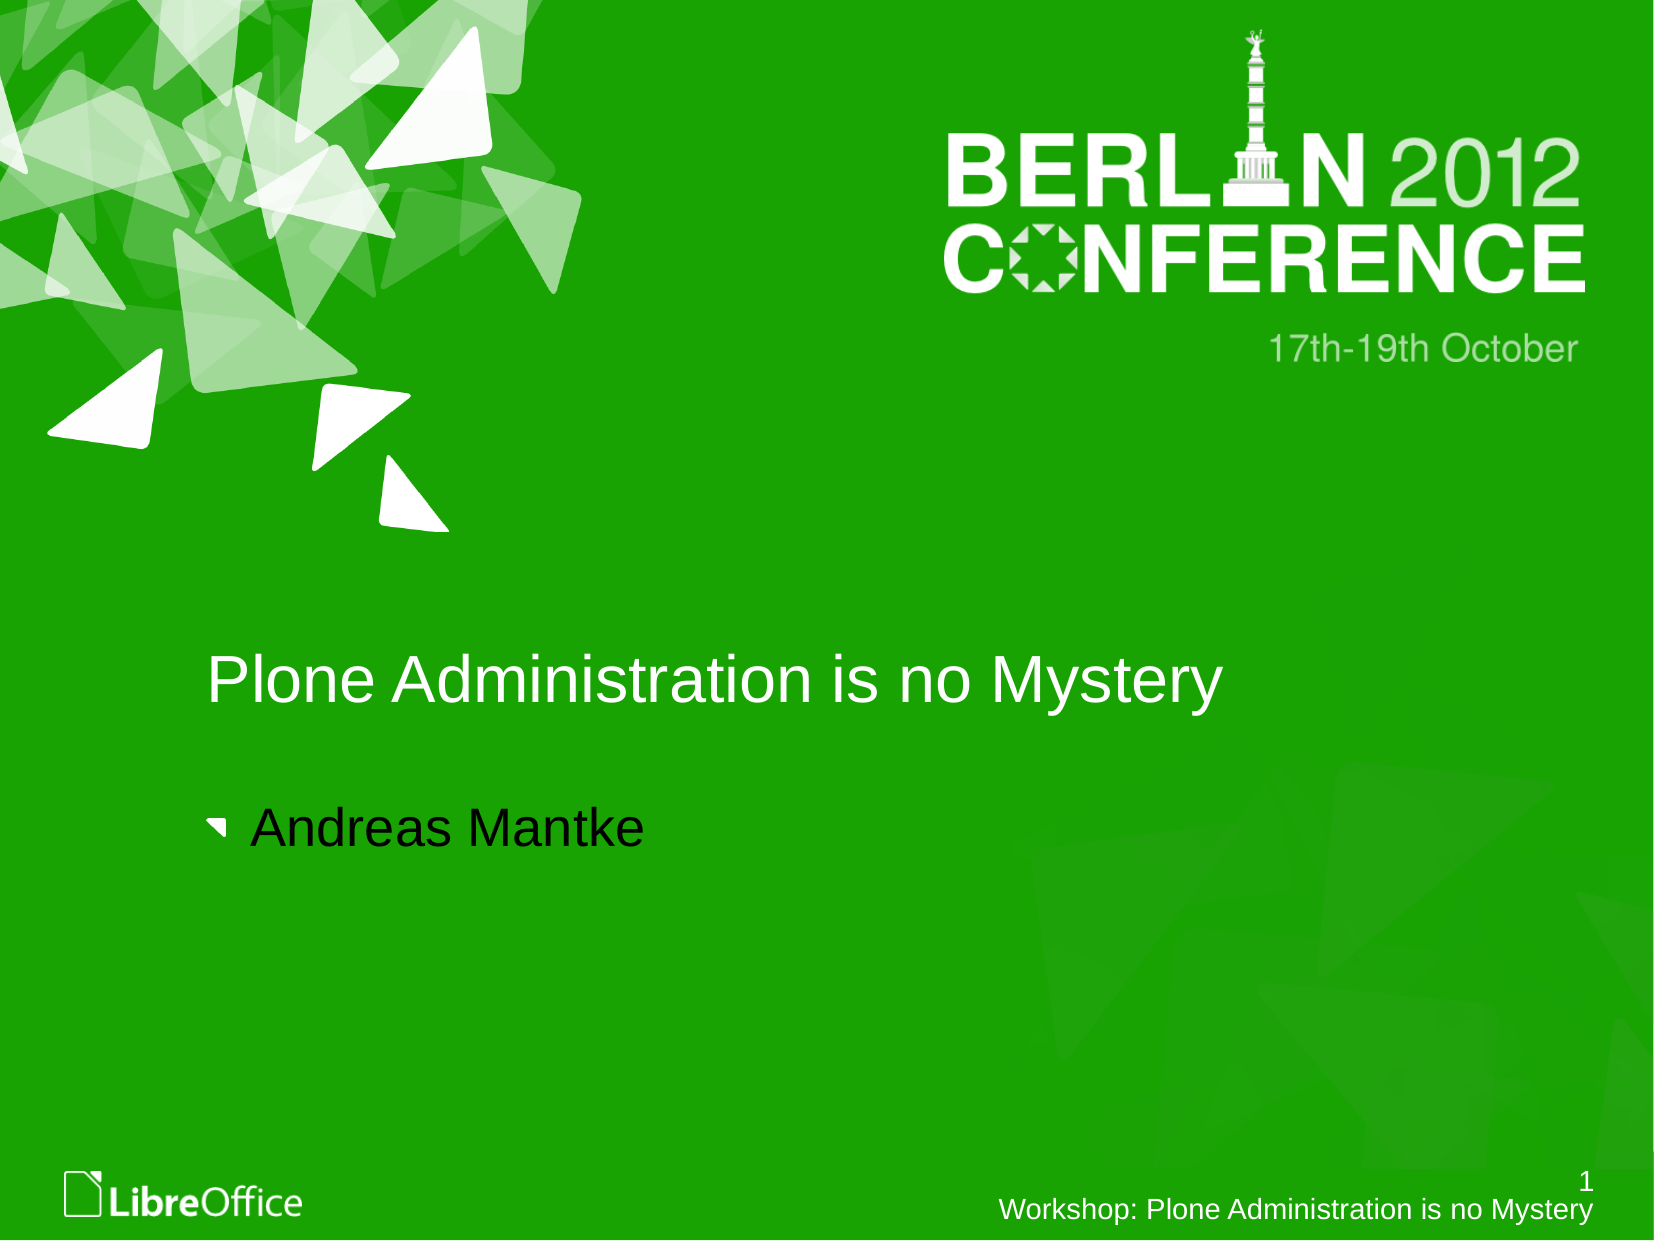

# Plone Administration is no Mystery
Andreas Mantke
1
Workshop: Plone Administration is no Mystery